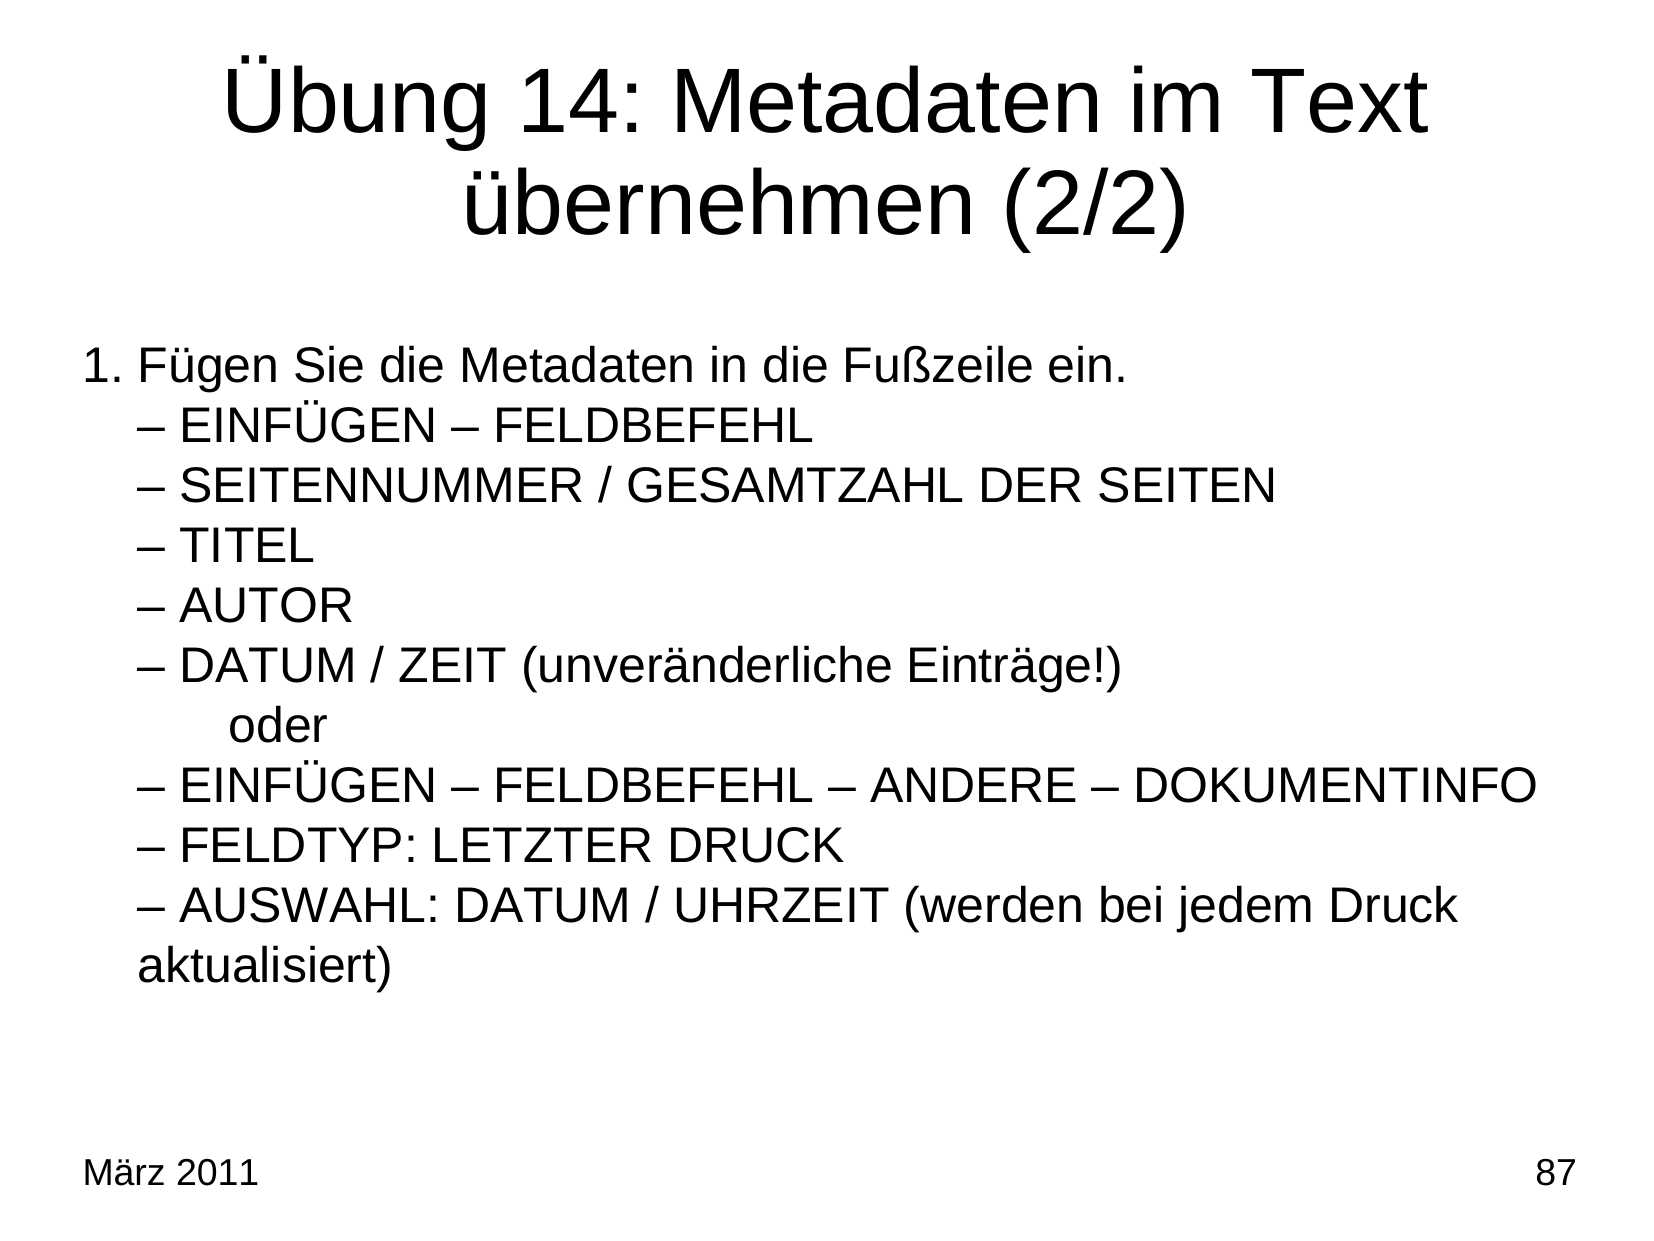

# Übung 14: Metadaten im Text übernehmen (2/2)
Fügen Sie die Metadaten in die Fußzeile ein.
– EINFÜGEN – FELDBEFEHL
– SEITENNUMMER / GESAMTZAHL DER SEITEN
– TITEL
– AUTOR
– DATUM / ZEIT (unveränderliche Einträge!)
		oder
– EINFÜGEN – FELDBEFEHL – ANDERE – DOKUMENTINFO
– FELDTYP: LETZTER DRUCK
– AUSWAHL: DATUM / UHRZEIT (werden bei jedem Druck aktualisiert)
März 2011
87